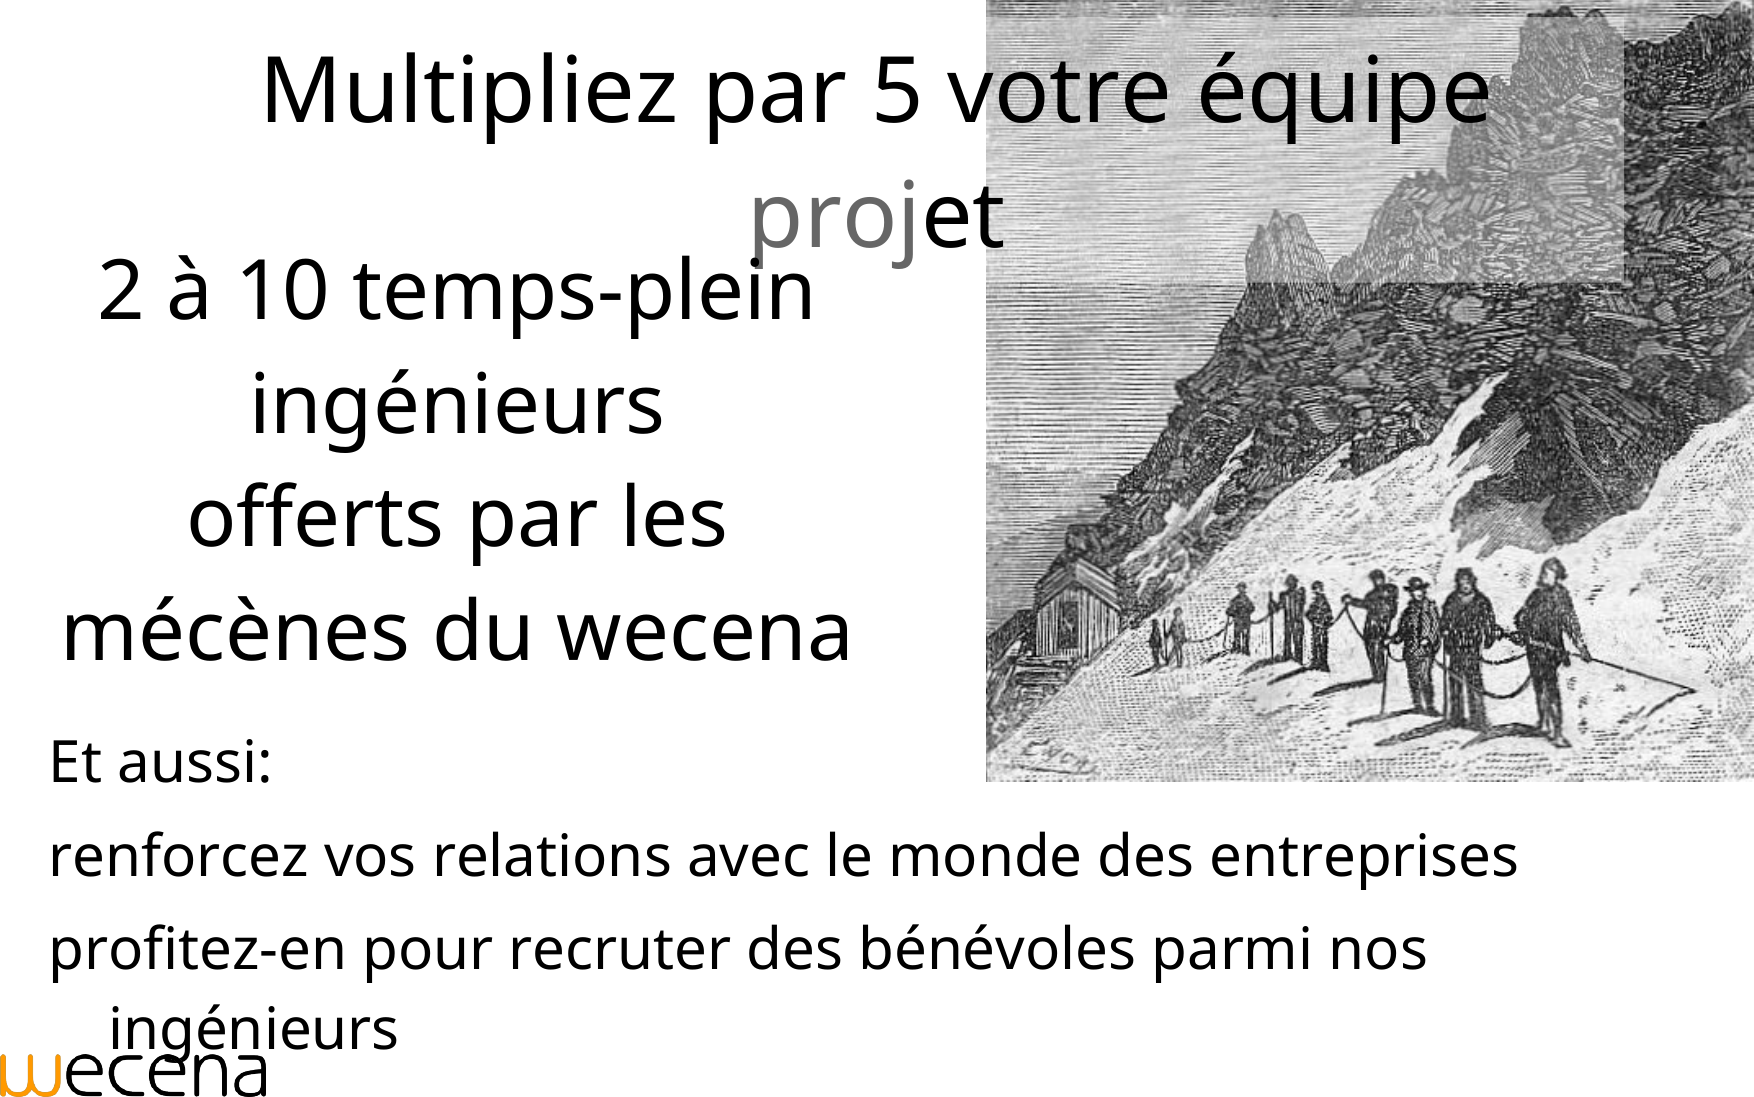

Multipliez par 5 votre équipe projet
2 à 10 temps-plein ingénieurs
offerts par les mécènes du wecena
# Et aussi:
renforcez vos relations avec le monde des entreprises
profitez-en pour recruter des bénévoles parmi nos ingénieurs